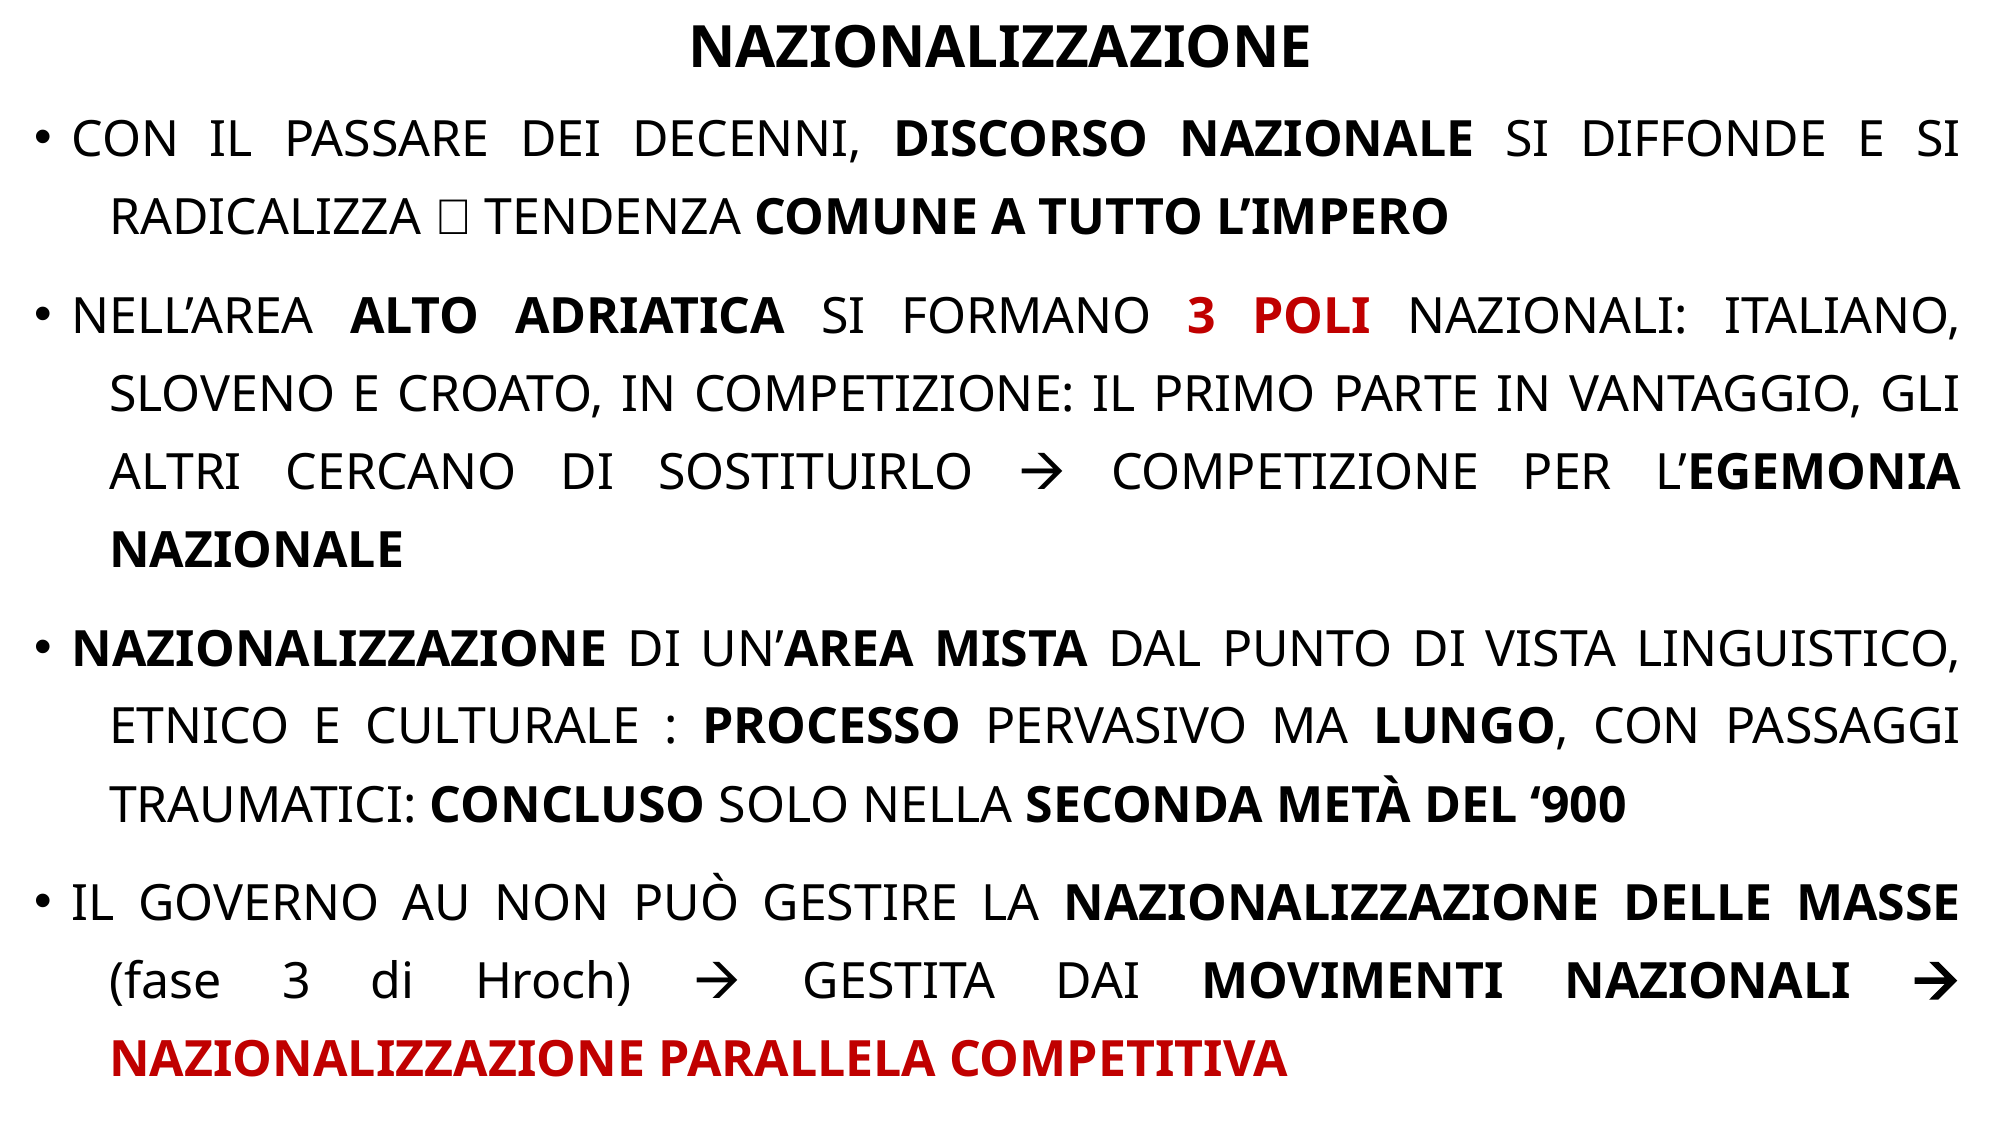

# NAZIONALIZZAZIONE
CON IL PASSARE DEI DECENNI, DISCORSO NAZIONALE SI DIFFONDE E SI RADICALIZZA  TENDENZA COMUNE A TUTTO L’IMPERO
NELL’AREA ALTO ADRIATICA SI FORMANO 3 POLI NAZIONALI: ITALIANO, SLOVENO E CROATO, IN COMPETIZIONE: IL PRIMO PARTE IN VANTAGGIO, GLI ALTRI CERCANO DI SOSTITUIRLO  COMPETIZIONE PER L’EGEMONIA NAZIONALE
NAZIONALIZZAZIONE DI UN’AREA MISTA DAL PUNTO DI VISTA LINGUISTICO, ETNICO E CULTURALE : PROCESSO PERVASIVO MA LUNGO, CON PASSAGGI TRAUMATICI: CONCLUSO SOLO NELLA SECONDA METÀ DEL ‘900
IL GOVERNO AU NON PUÒ GESTIRE LA NAZIONALIZZAZIONE DELLE MASSE (fase 3 di Hroch)  GESTITA DAI MOVIMENTI NAZIONALI  NAZIONALIZZAZIONE PARALLELA COMPETITIVA